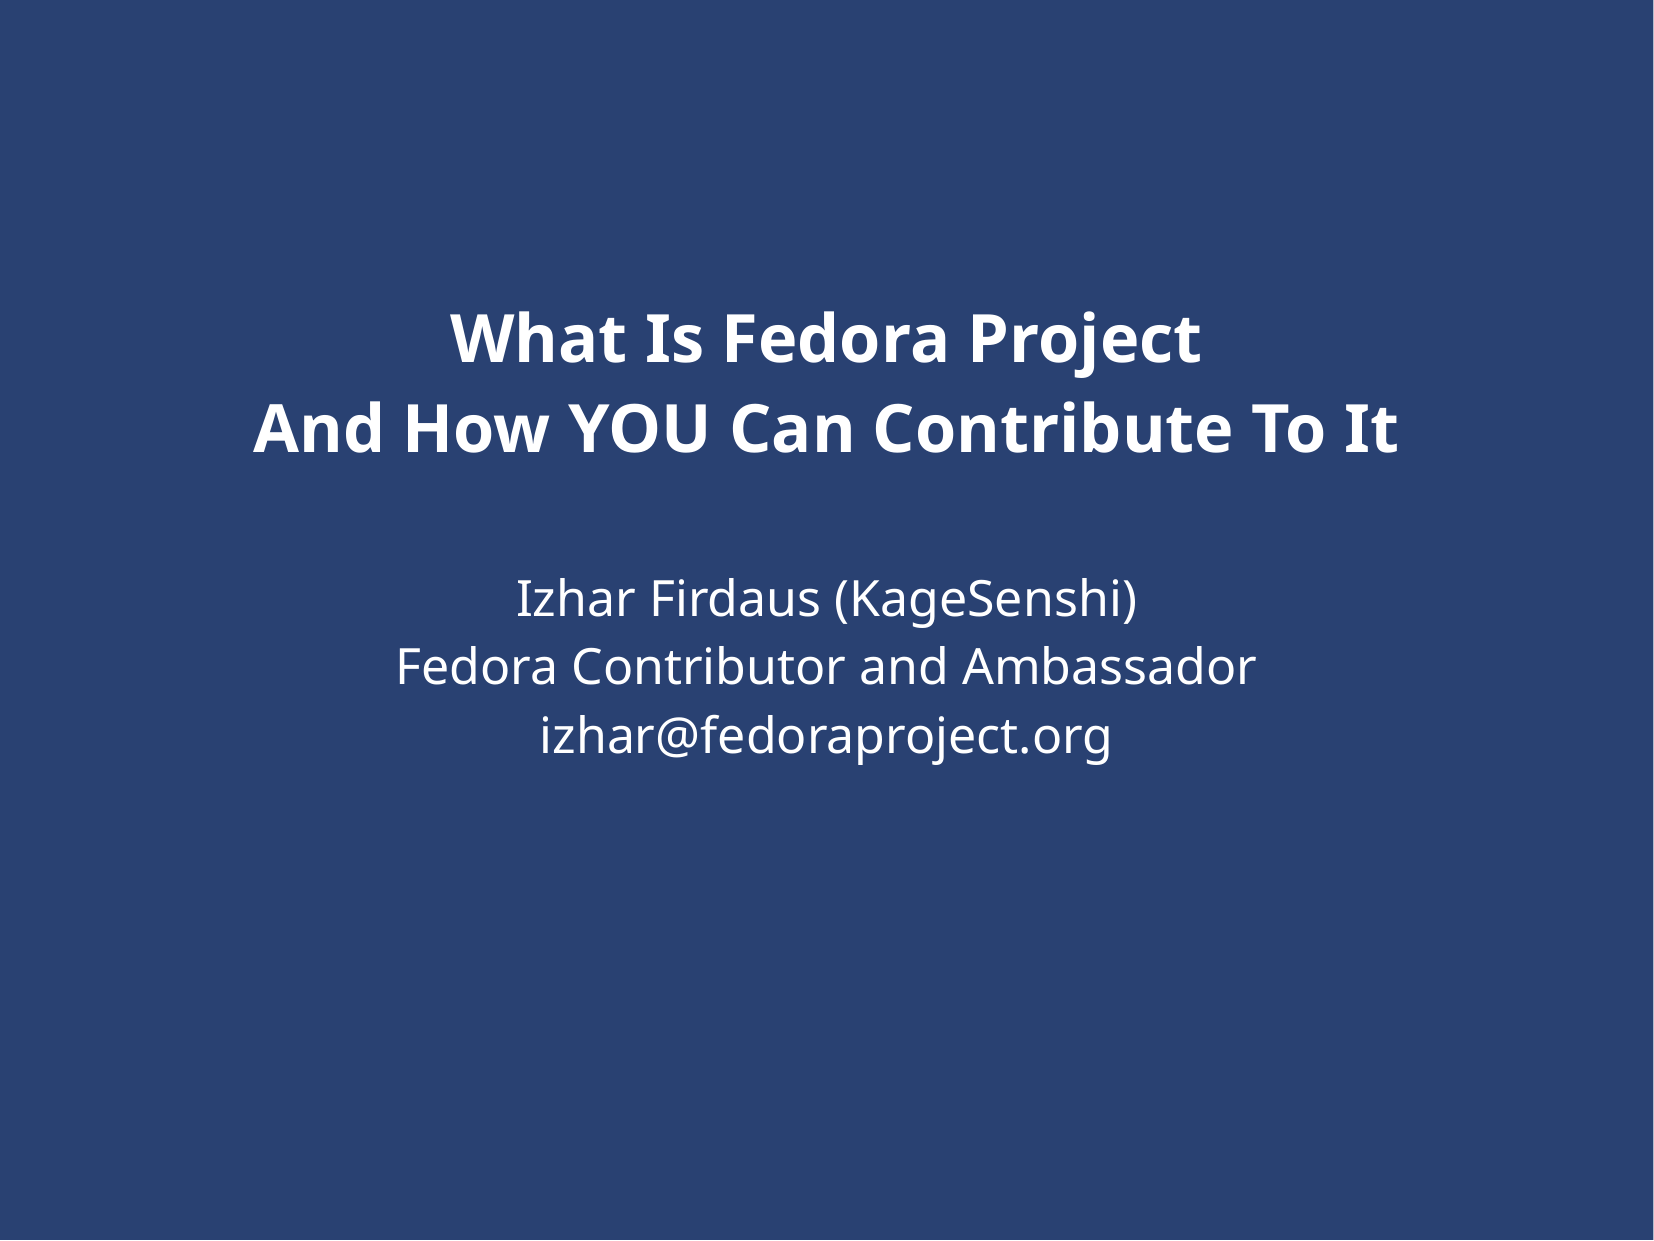

# What Is Fedora Project
And How YOU Can Contribute To It
Izhar Firdaus (KageSenshi)
Fedora Contributor and Ambassador
izhar@fedoraproject.org